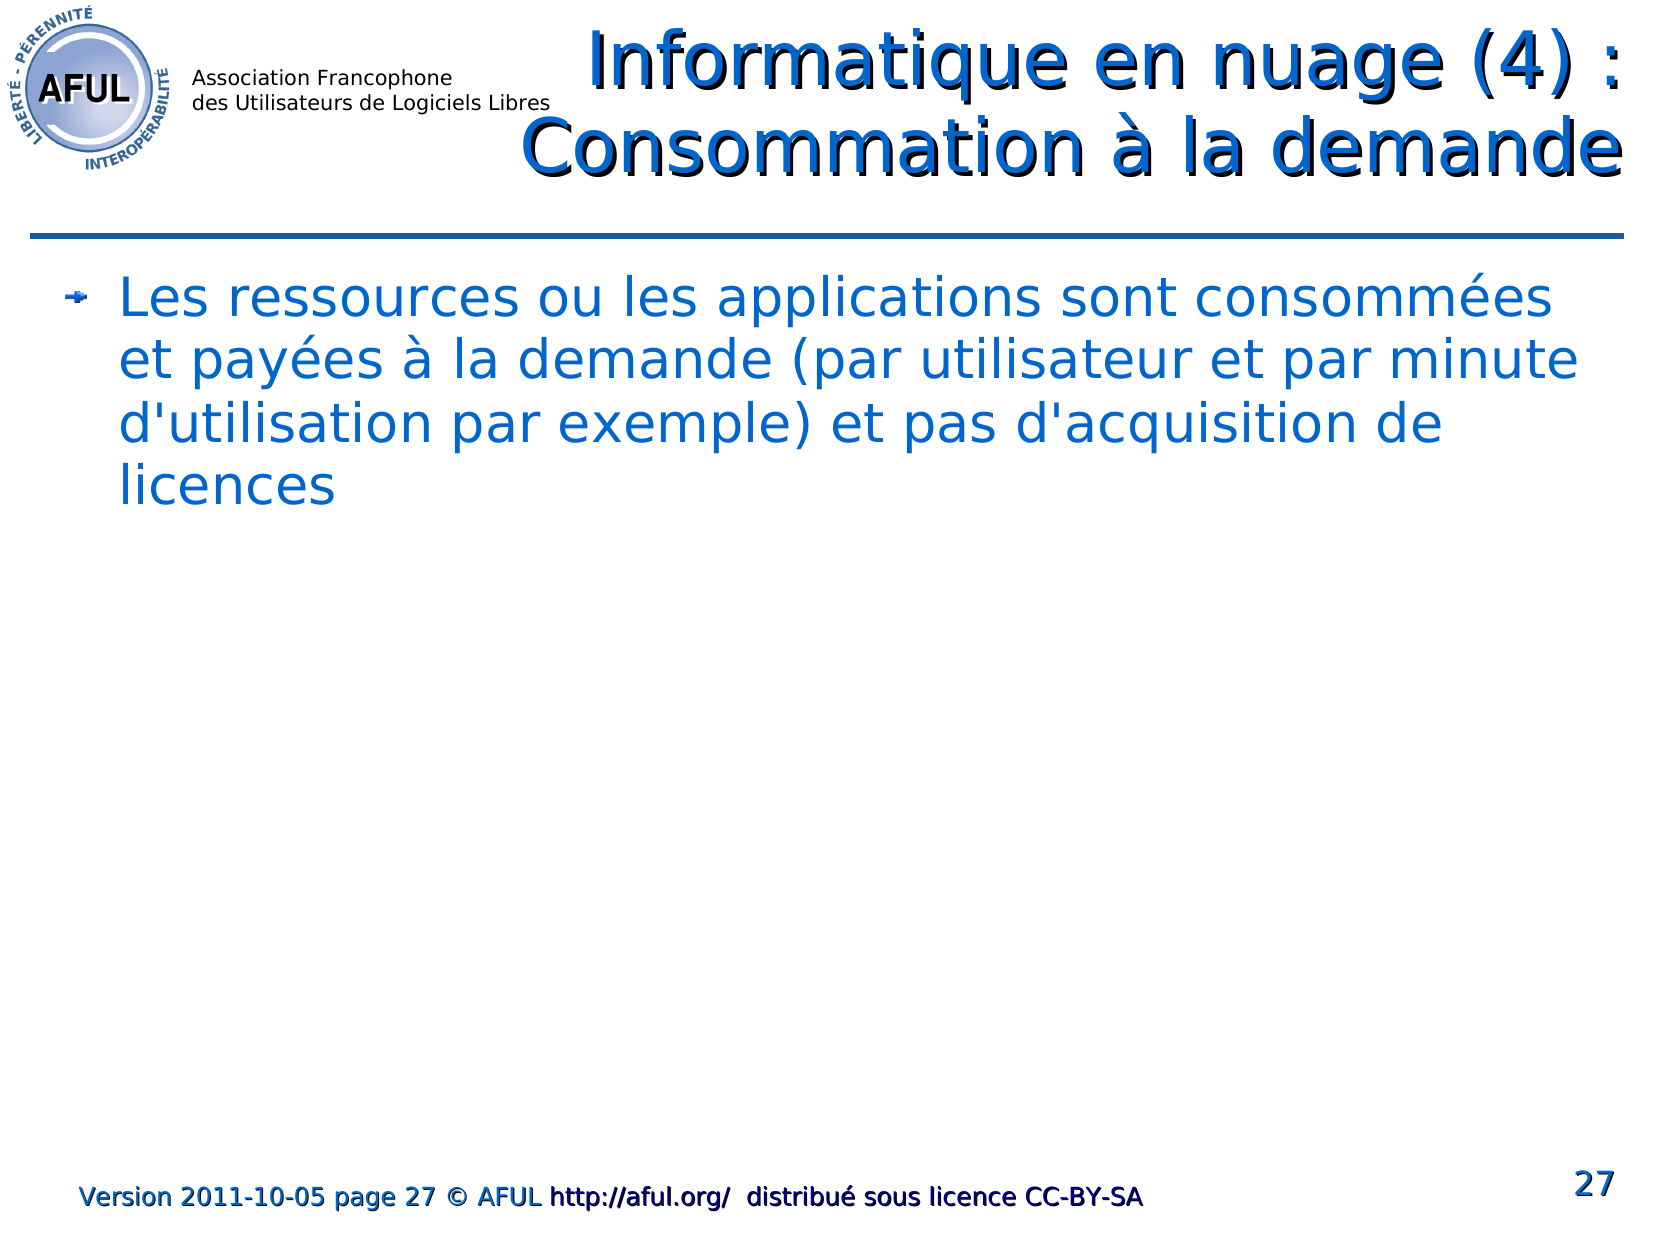

# Informatique en nuage (4) : Consommation à la demande
Les ressources ou les applications sont consommées et payées à la demande (par utilisateur et par minute d'utilisation par exemple) et pas d'acquisition de licences